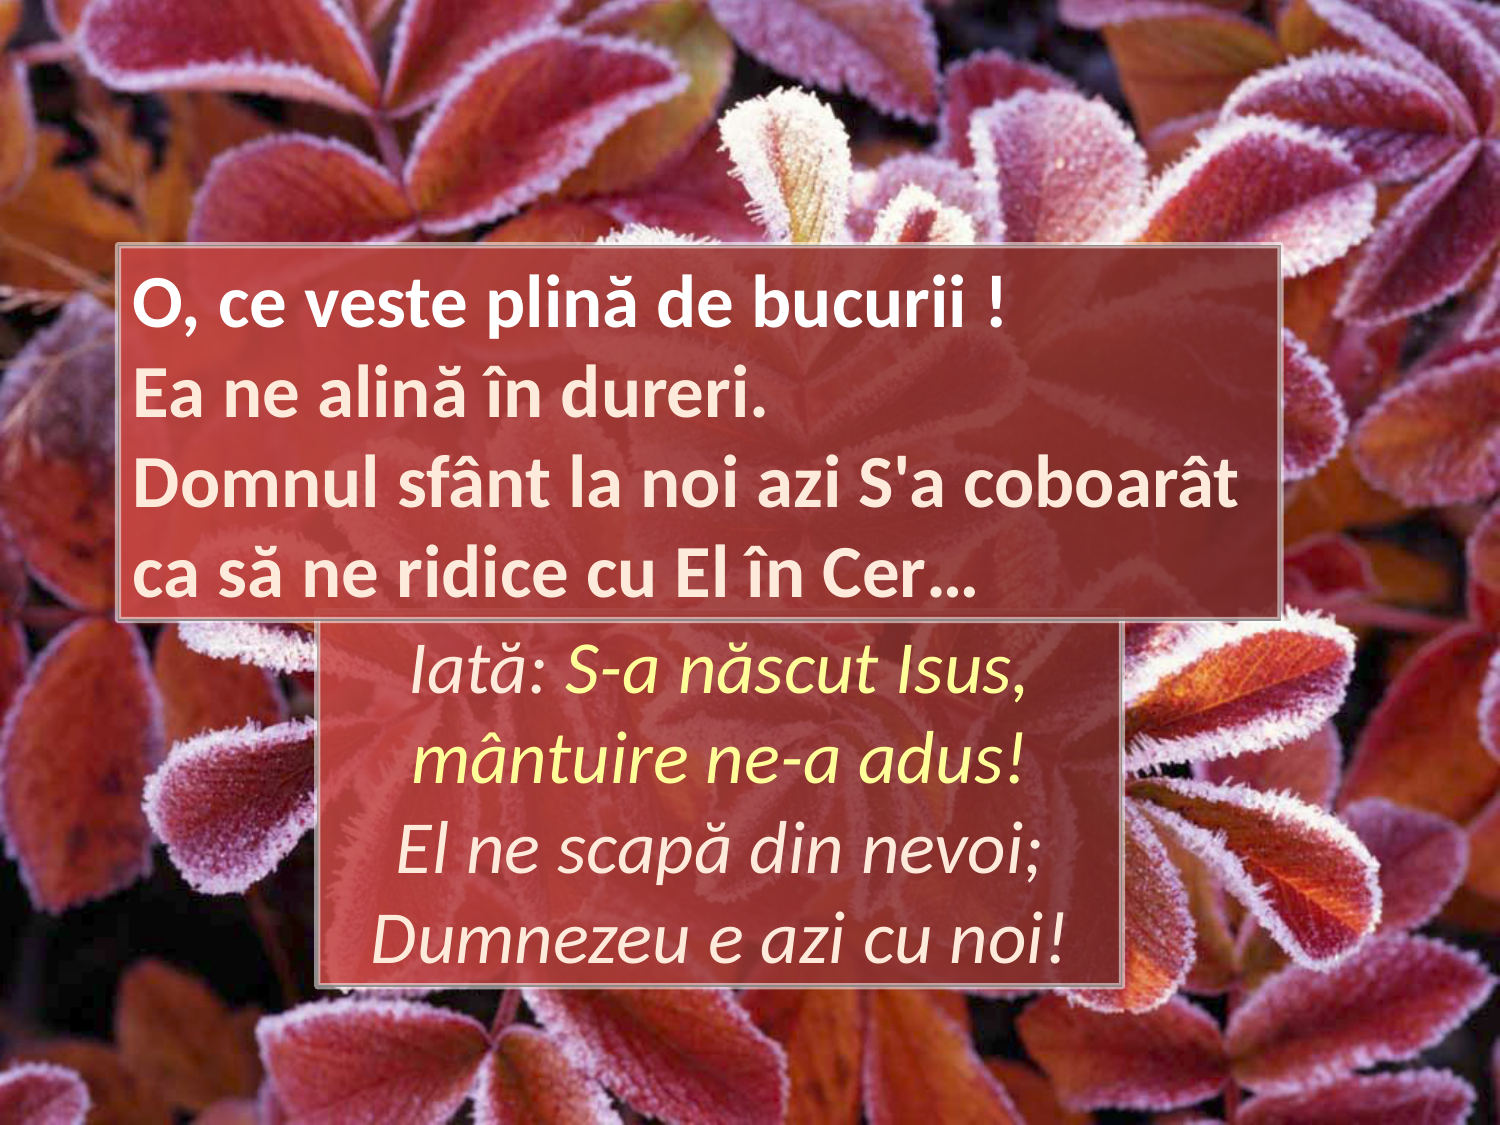

O, ce veste plină de bucurii !
Ea ne alină în dureri.
Domnul sfânt la noi azi S'a coboarât
ca să ne ridice cu El în Cer…
Iată: S-a născut Isus,
mântuire ne-a adus!
El ne scapă din nevoi;
Dumnezeu e azi cu noi!